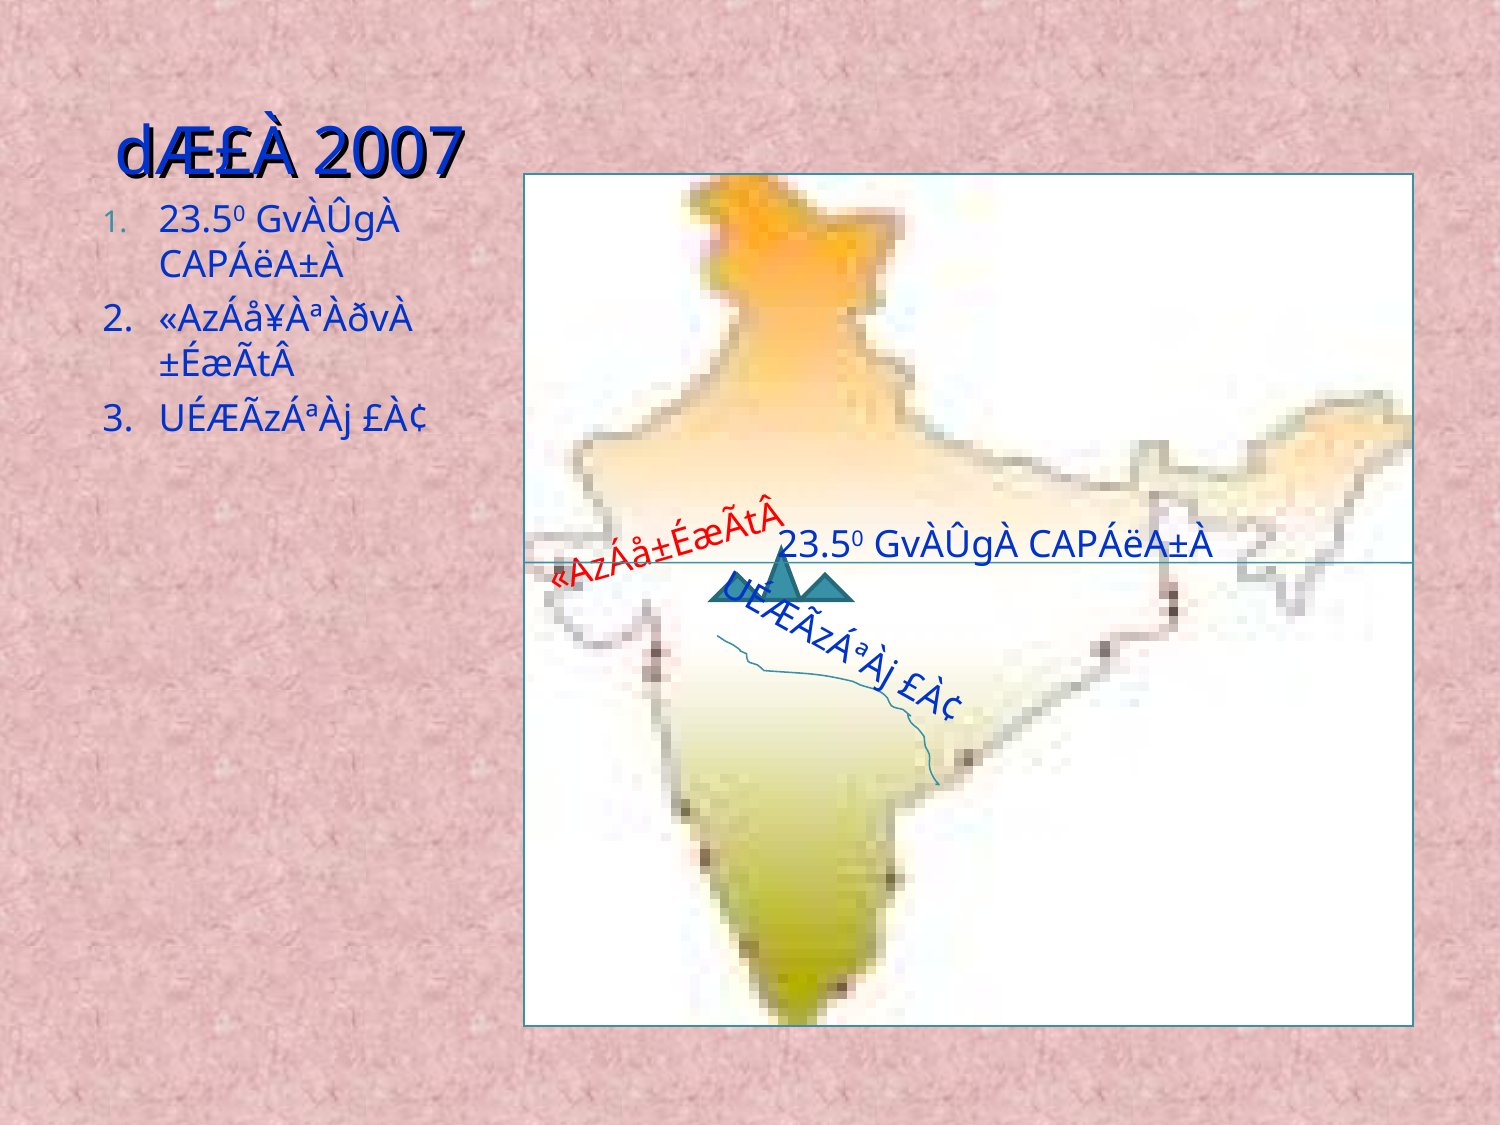

dÆ£À 2007
23.50 GvÀÛgÀ CAPÁëA±À
«AzÁå¥ÀªÀðvÀ ±ÉæÃtÂ
UÉÆÃzÁªÀj £À¢
«AzÁå±ÉæÃtÂ
23.50 GvÀÛgÀ CAPÁëA±À
UÉÆÃzÁªÀj £À¢